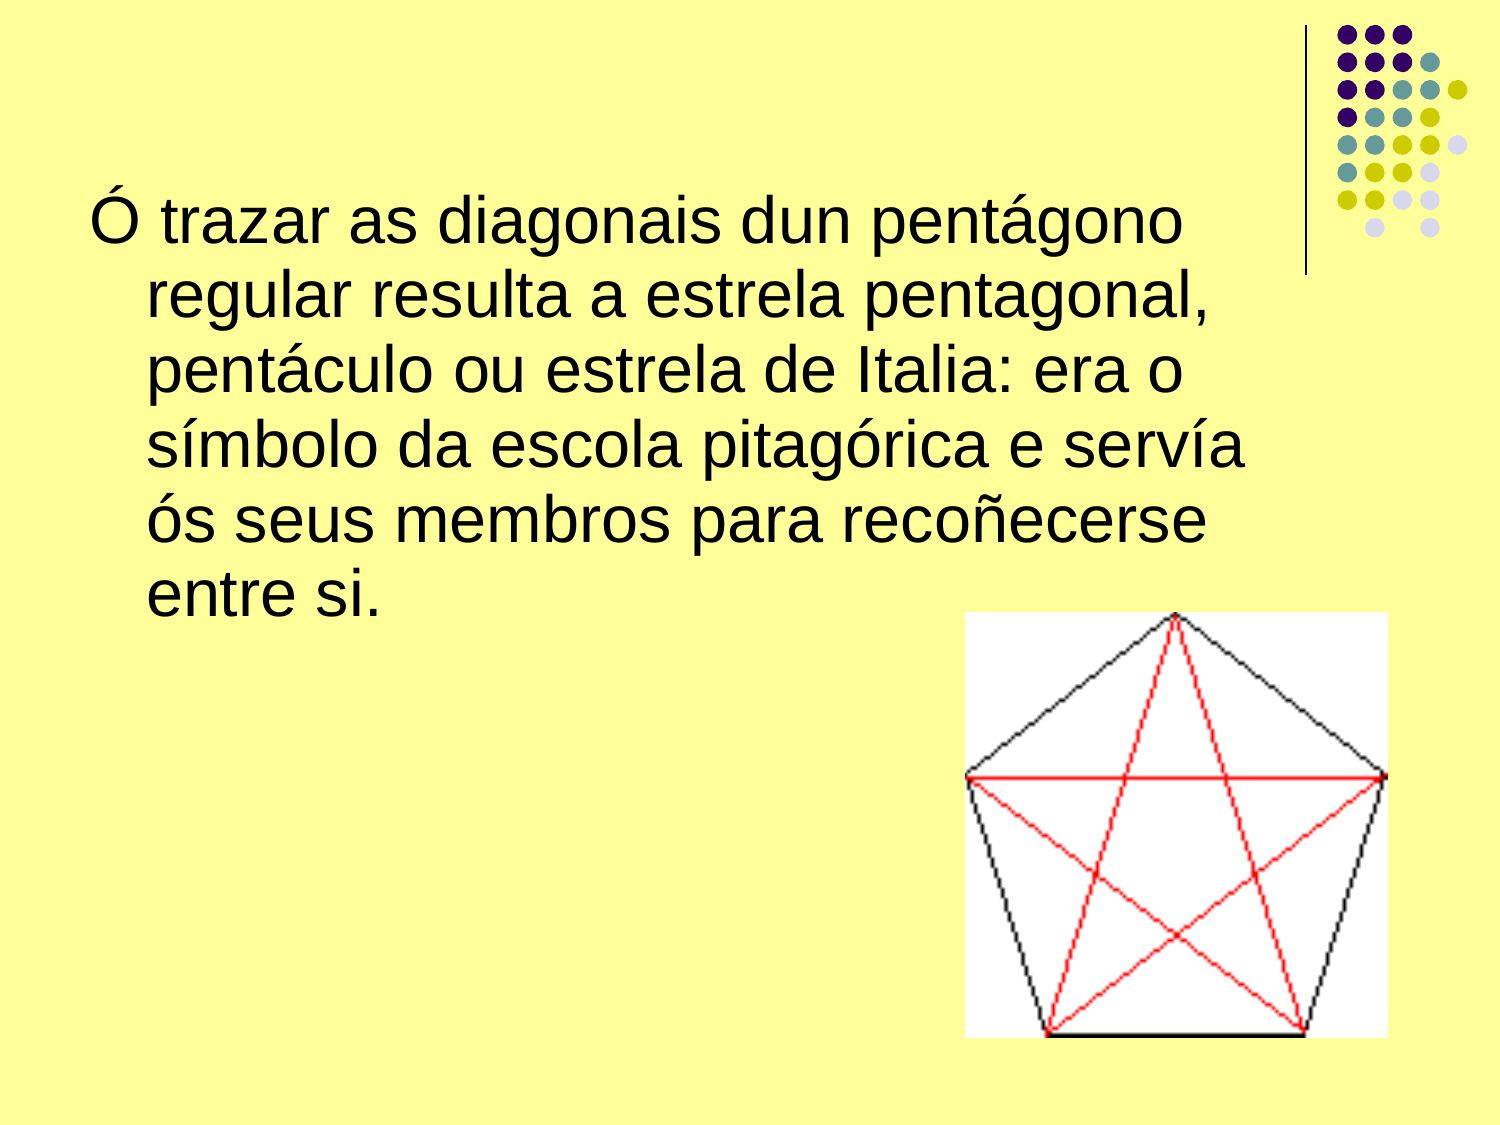

# Ó trazar as diagonais dun pentágono regular resulta a estrela pentagonal, pentáculo ou estrela de Italia: era o símbolo da escola pitagórica e servía ós seus membros para recoñecerse entre si.